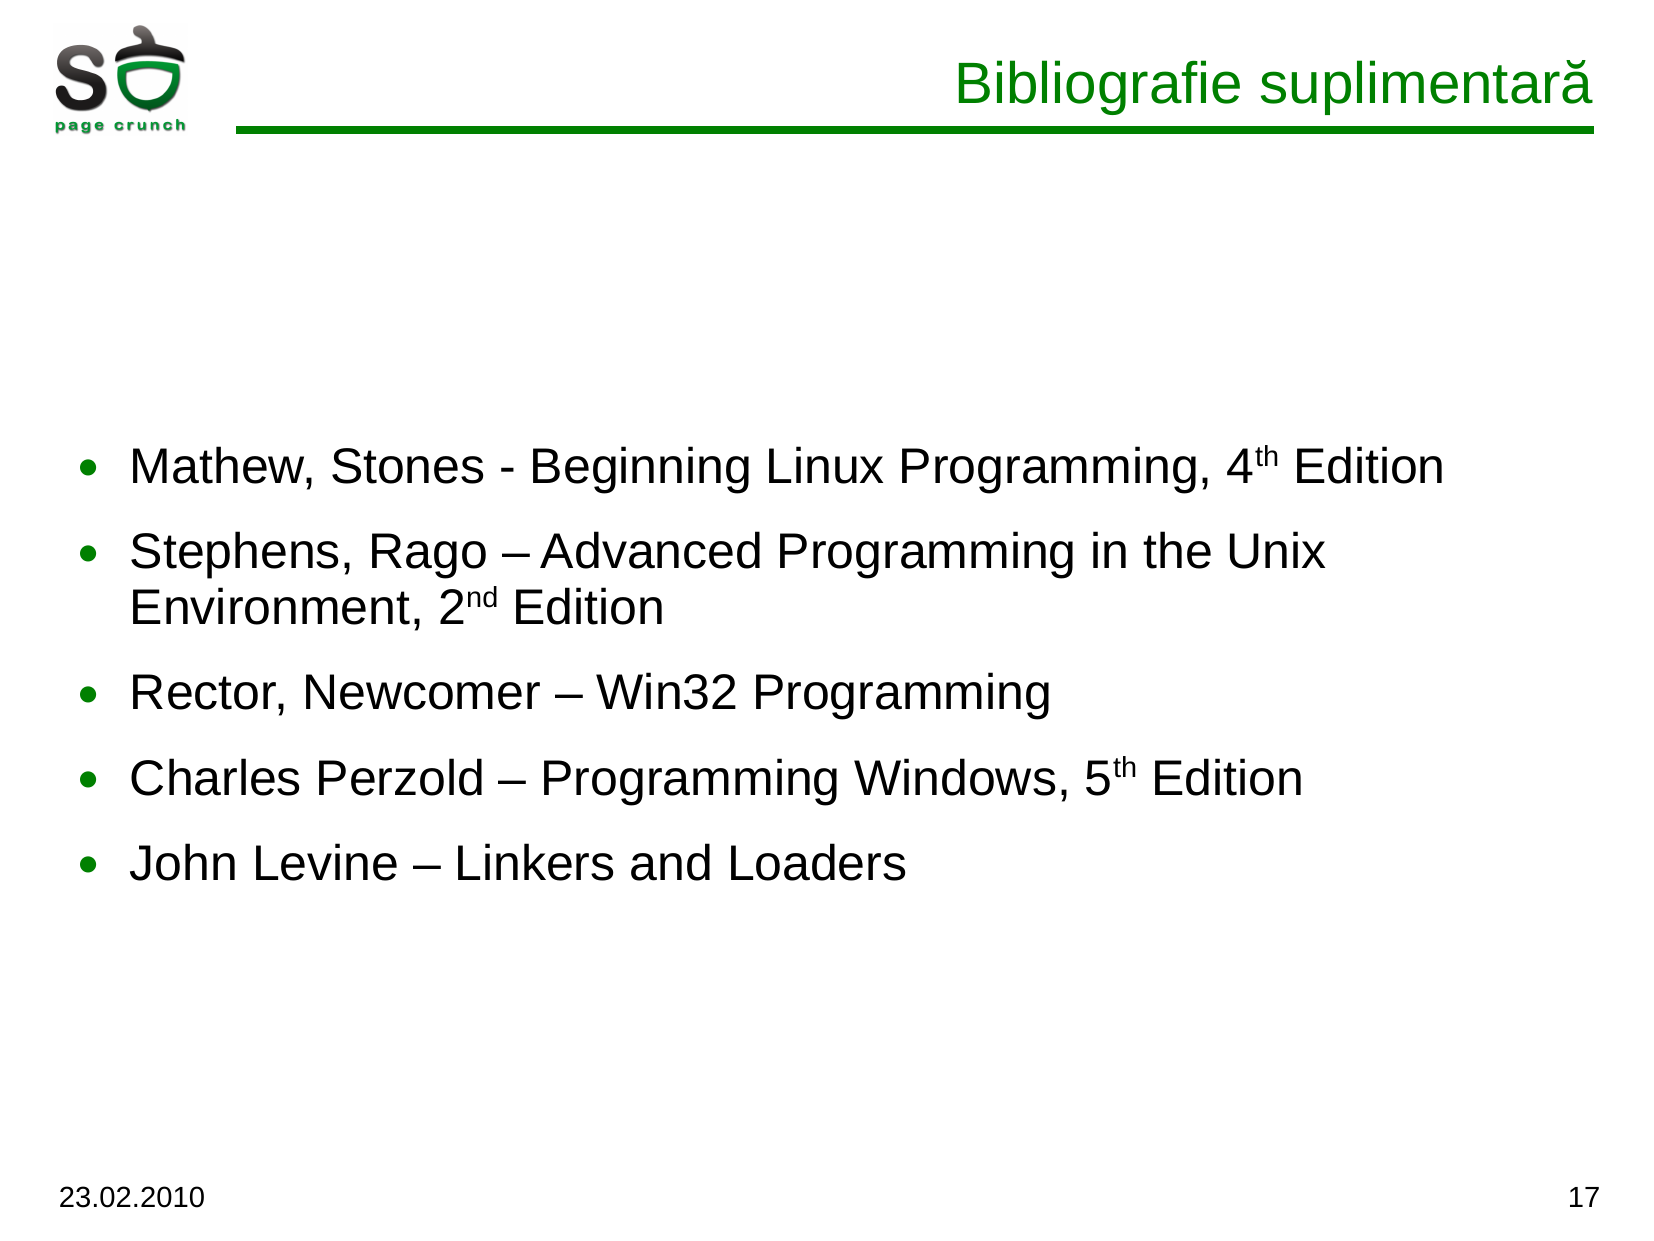

# Bibliografie suplimentară
Mathew, Stones - Beginning Linux Programming, 4th Edition
Stephens, Rago – Advanced Programming in the Unix Environment, 2nd Edition
Rector, Newcomer – Win32 Programming
Charles Perzold – Programming Windows, 5th Edition
John Levine – Linkers and Loaders
23.02.2010
17